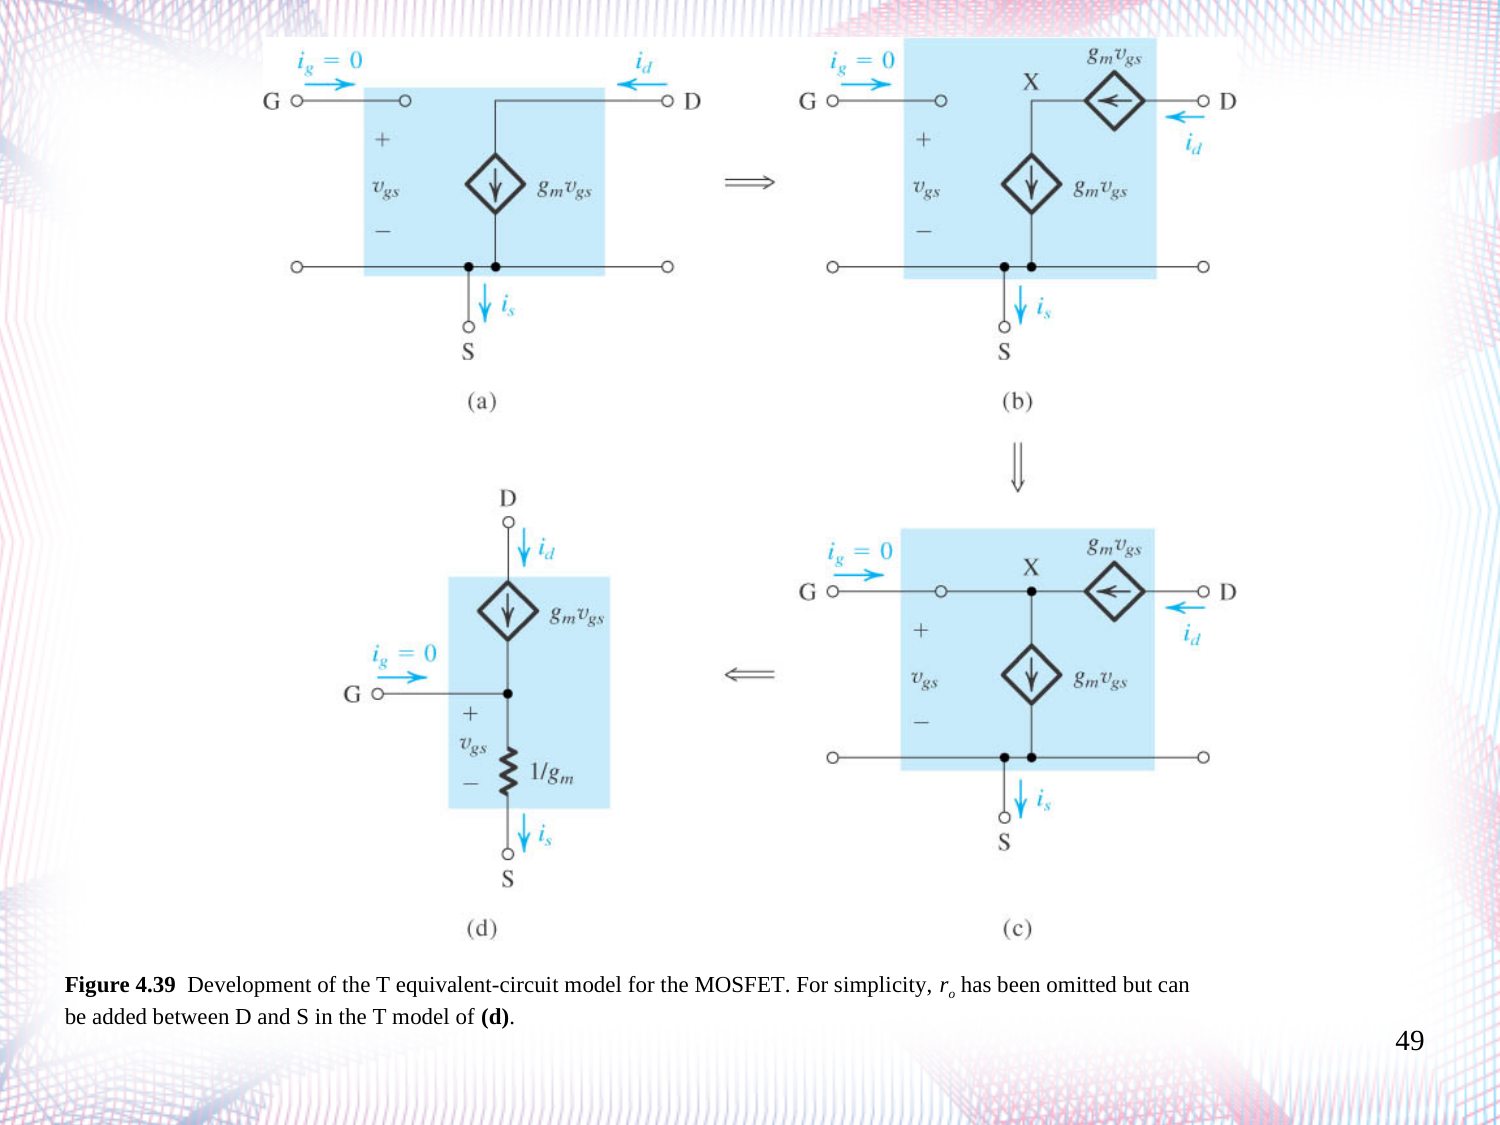

Figure 4.39 Development of the T equivalent-circuit model for the MOSFET. For simplicity, ro has been omitted but can be added between D and S in the T model of (d).
49